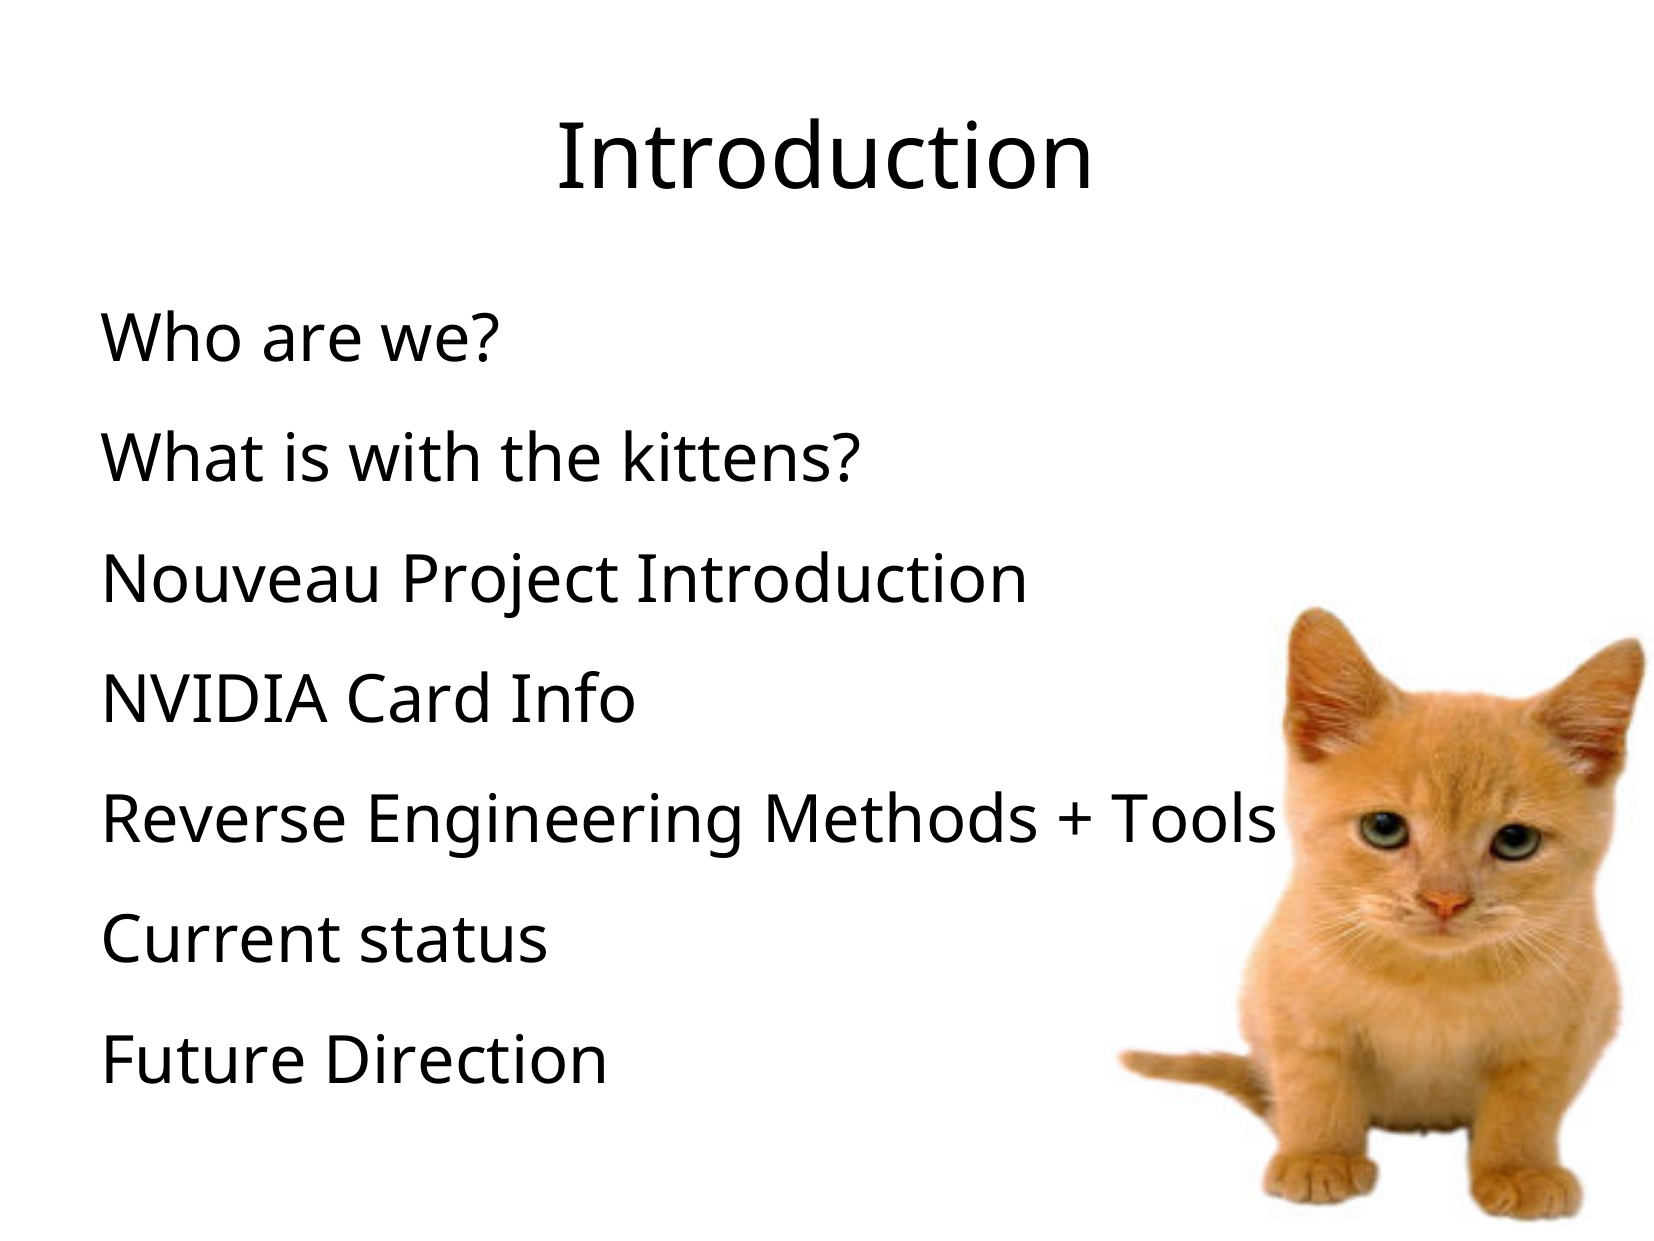

# Introduction
Who are we?
What is with the kittens?
Nouveau Project Introduction
NVIDIA Card Info
Reverse Engineering Methods + Tools
Current status
Future Direction